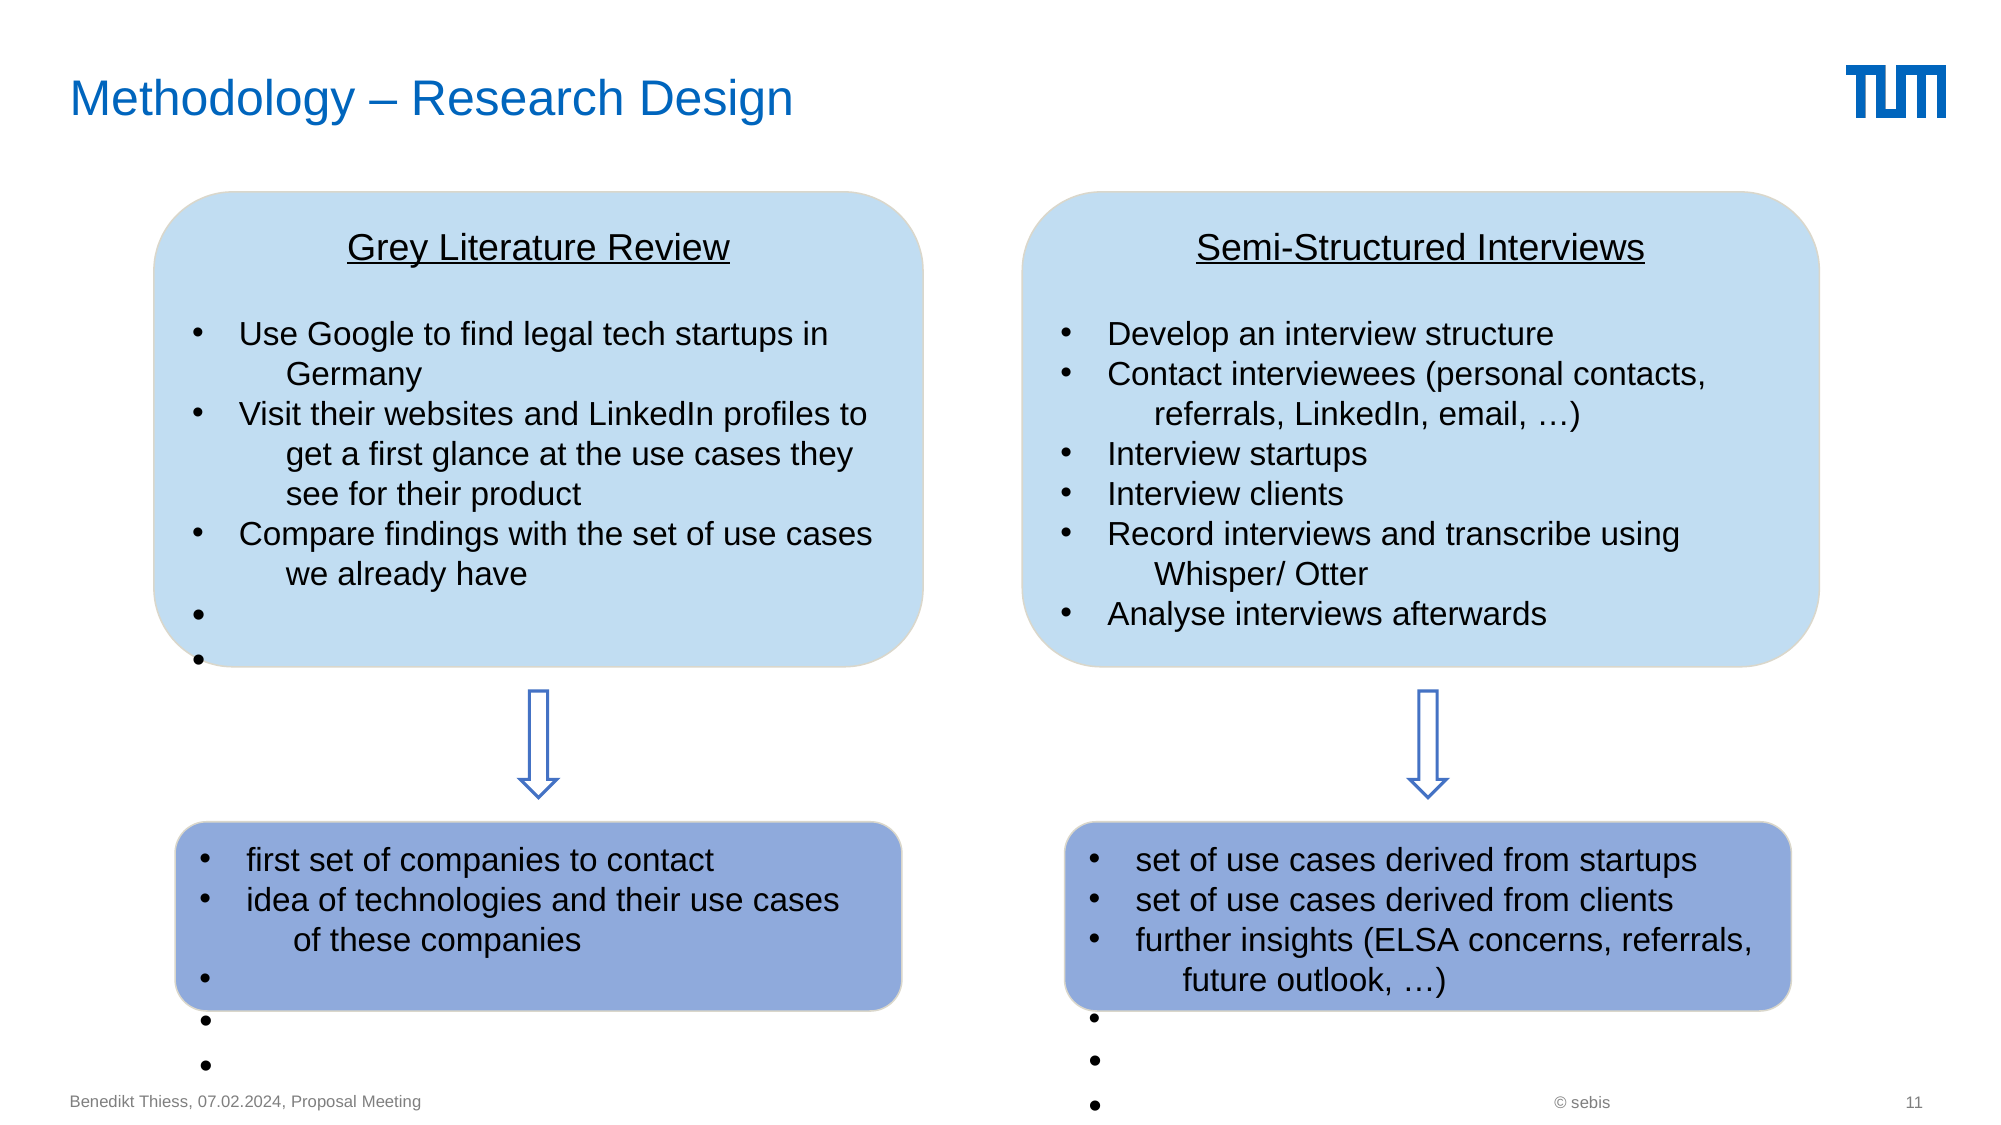

# Methodology – Research Design
Grey Literature Review
Use Google to find legal tech startups in Germany
Visit their websites and LinkedIn profiles to get a first glance at the use cases they see for their product
Compare findings with the set of use cases we already have
Semi-Structured Interviews
Develop an interview structure
Contact interviewees (personal contacts, referrals, LinkedIn, email, …)
Interview startups
Interview clients
Record interviews and transcribe using Whisper/ Otter
Analyse interviews afterwards
first set of companies to contact
idea of technologies and their use cases of these companies
set of use cases derived from startups
set of use cases derived from clients
further insights (ELSA concerns, referrals, future outlook, …)
Benedikt Thiess, 07.02.2024, Proposal Meeting
© sebis